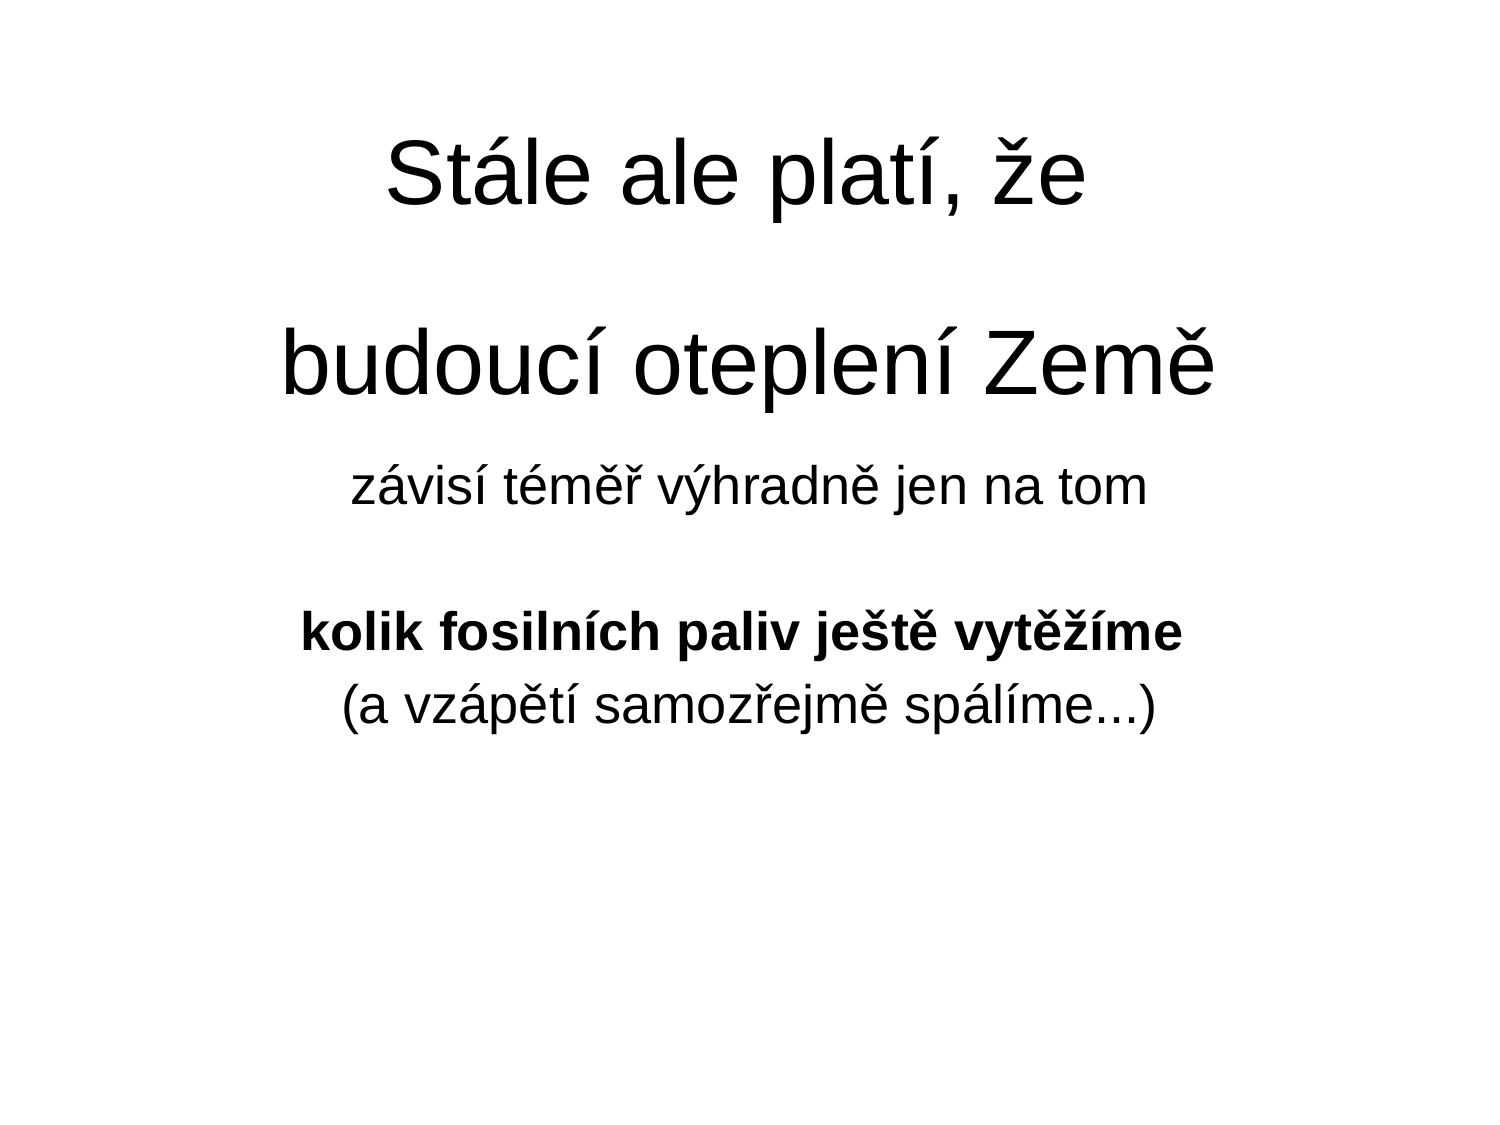

# Stále ale platí, že budoucí oteplení Země
závisí téměř výhradně jen na tom
kolik fosilních paliv ještě vytěžíme
(a vzápětí samozřejmě spálíme...)